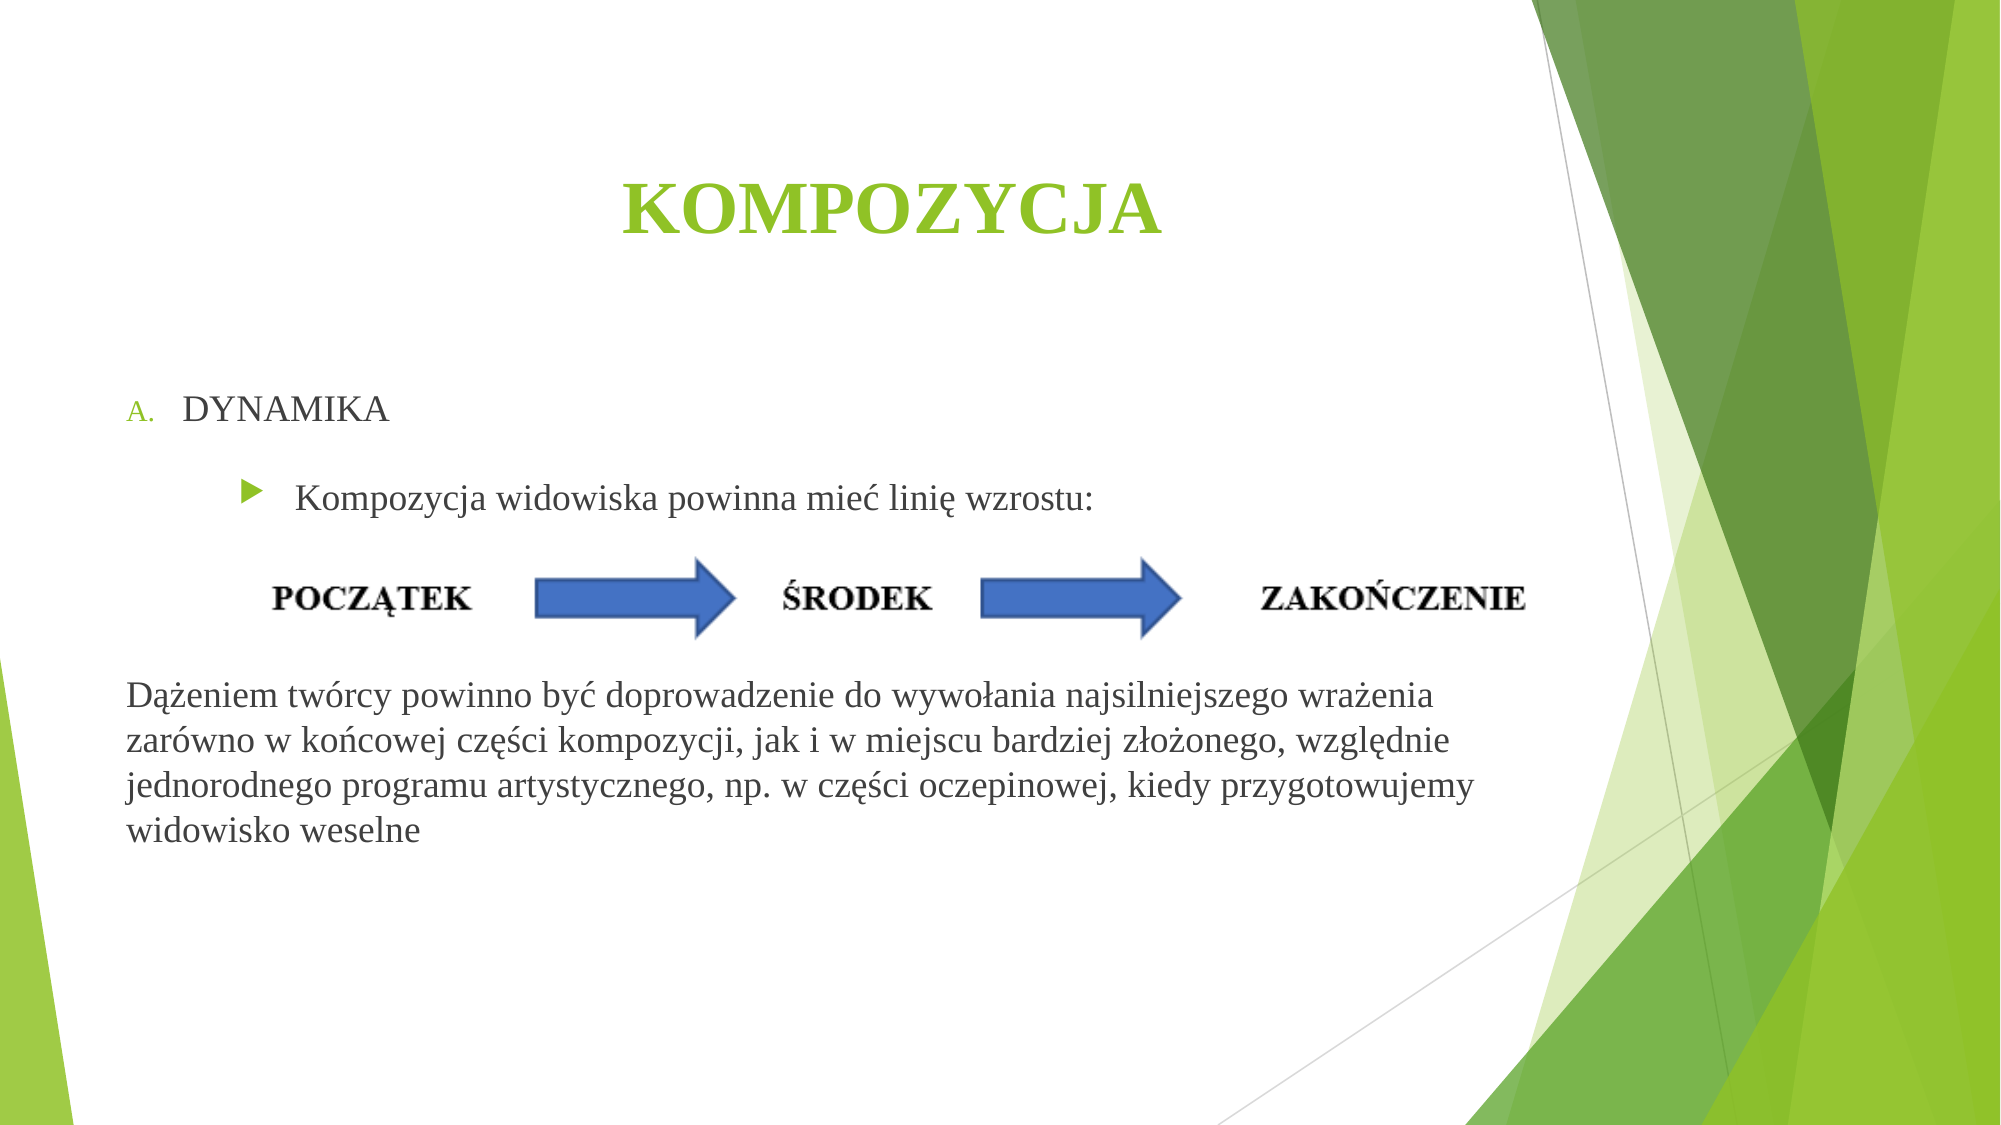

# KOMPOZYCJA
DYNAMIKA
Kompozycja widowiska powinna mieć linię wzrostu:
Dążeniem twórcy powinno być doprowadzenie do wywołania najsilniejszego wrażenia zarówno w końcowej części kompozycji, jak i w miejscu bardziej złożonego, względnie jednorodnego programu artystycznego, np. w części oczepinowej, kiedy przygotowujemy widowisko weselne